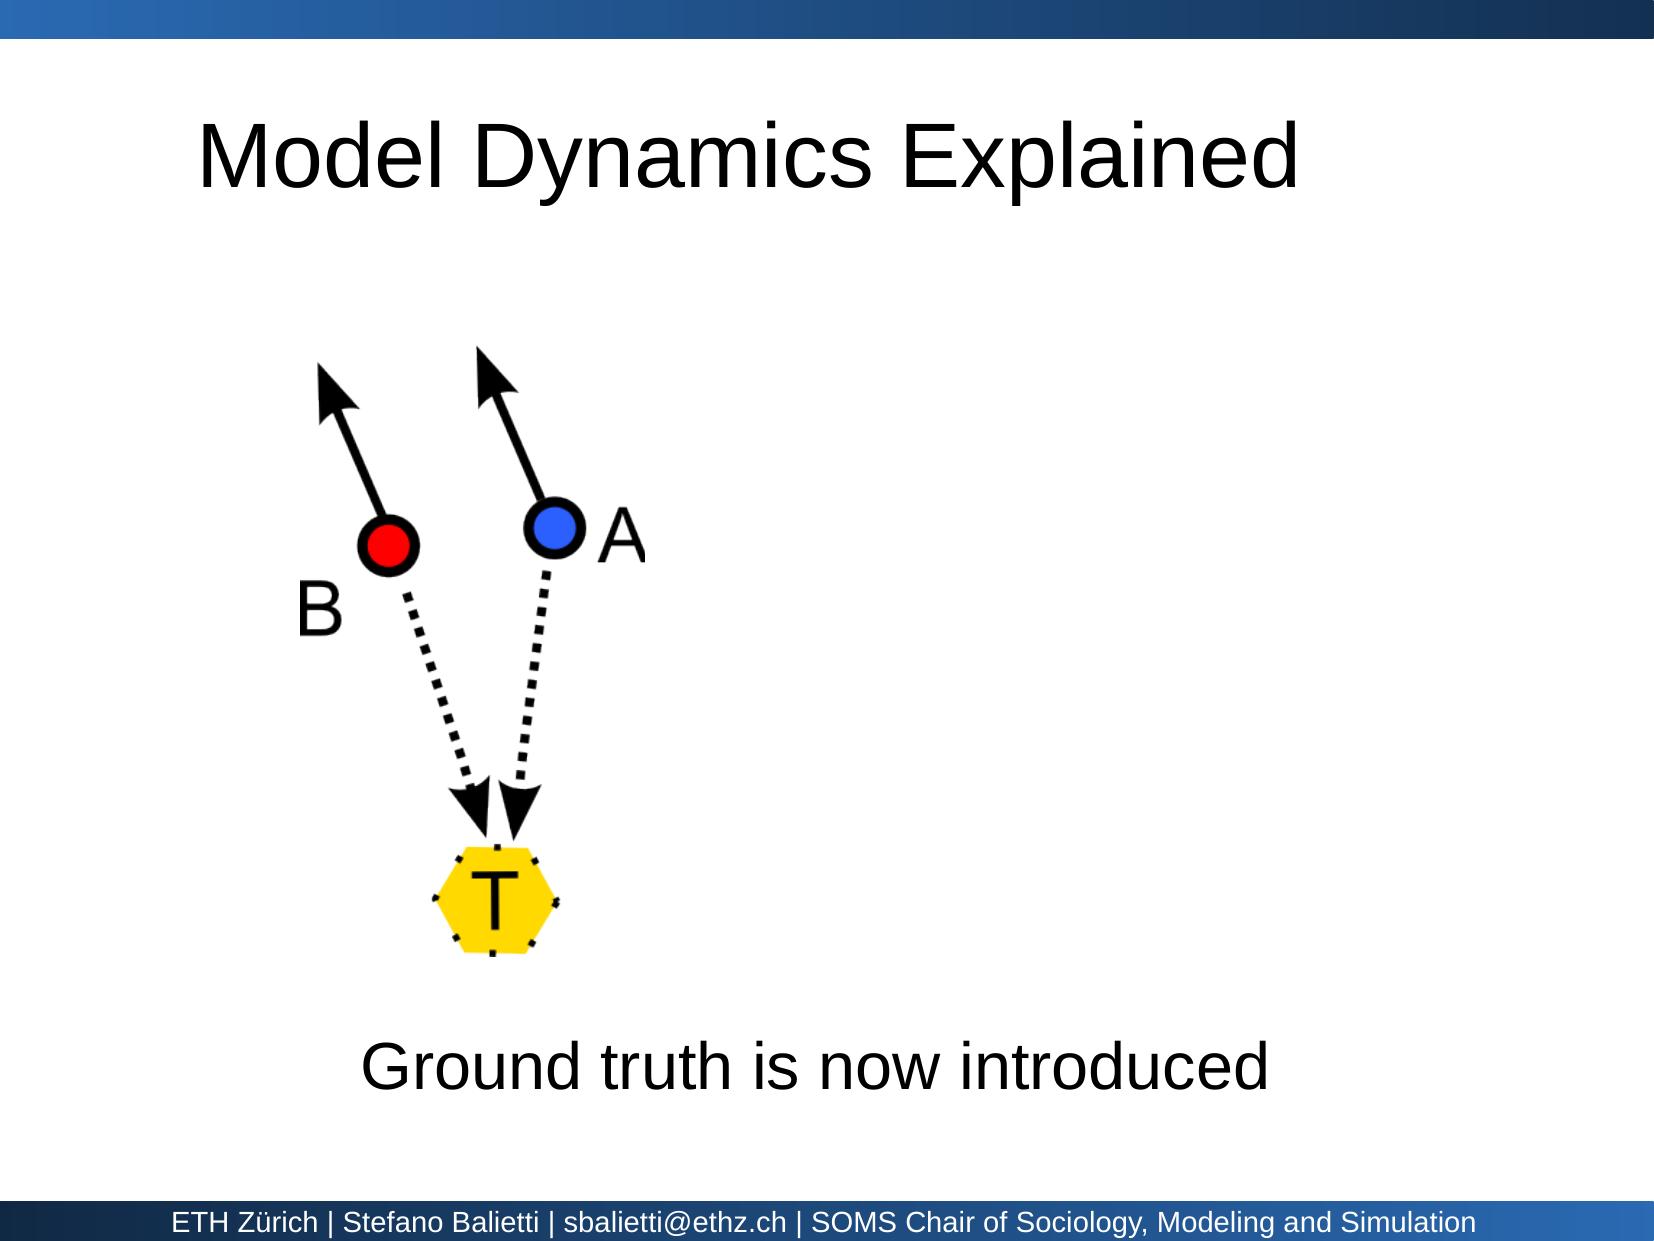

# Model Dynamics Explained
Ground truth is now introduced
 ETH Zürich | Stefano Balietti | sbalietti@ethz.ch | SOMS Chair of Sociology, Modeling and Simulation